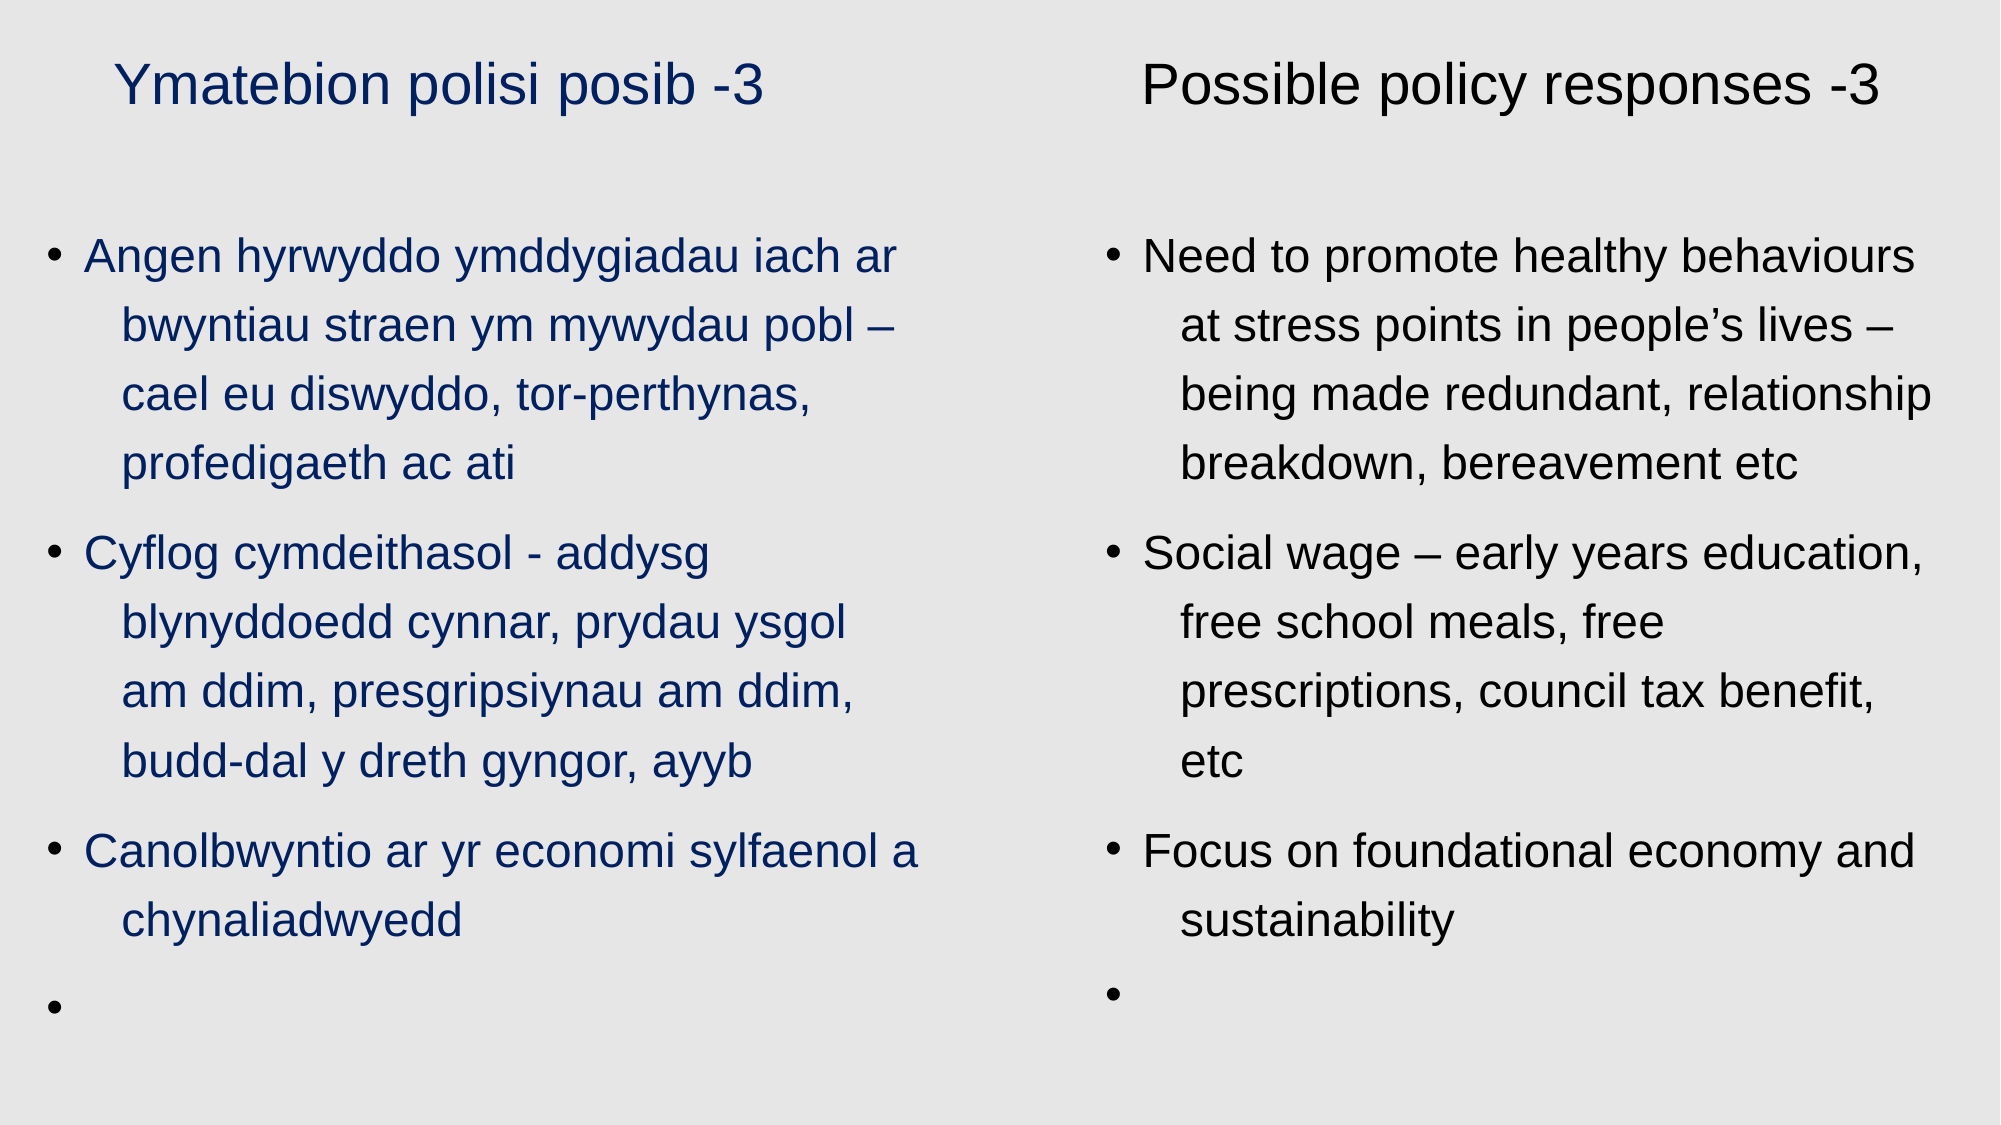

Ymatebion polisi posib -3
Possible policy responses -3
Angen hyrwyddo ymddygiadau iach ar bwyntiau straen ym mywydau pobl – cael eu diswyddo, tor-perthynas, profedigaeth ac ati
Cyflog cymdeithasol - addysg blynyddoedd cynnar, prydau ysgol am ddim, presgripsiynau am ddim, budd-dal y dreth gyngor, ayyb
Canolbwyntio ar yr economi sylfaenol a chynaliadwyedd
# Need to promote healthy behaviours at stress points in people’s lives – being made redundant, relationship breakdown, bereavement etc
Social wage – early years education, free school meals, free prescriptions, council tax benefit, etc
Focus on foundational economy and sustainability